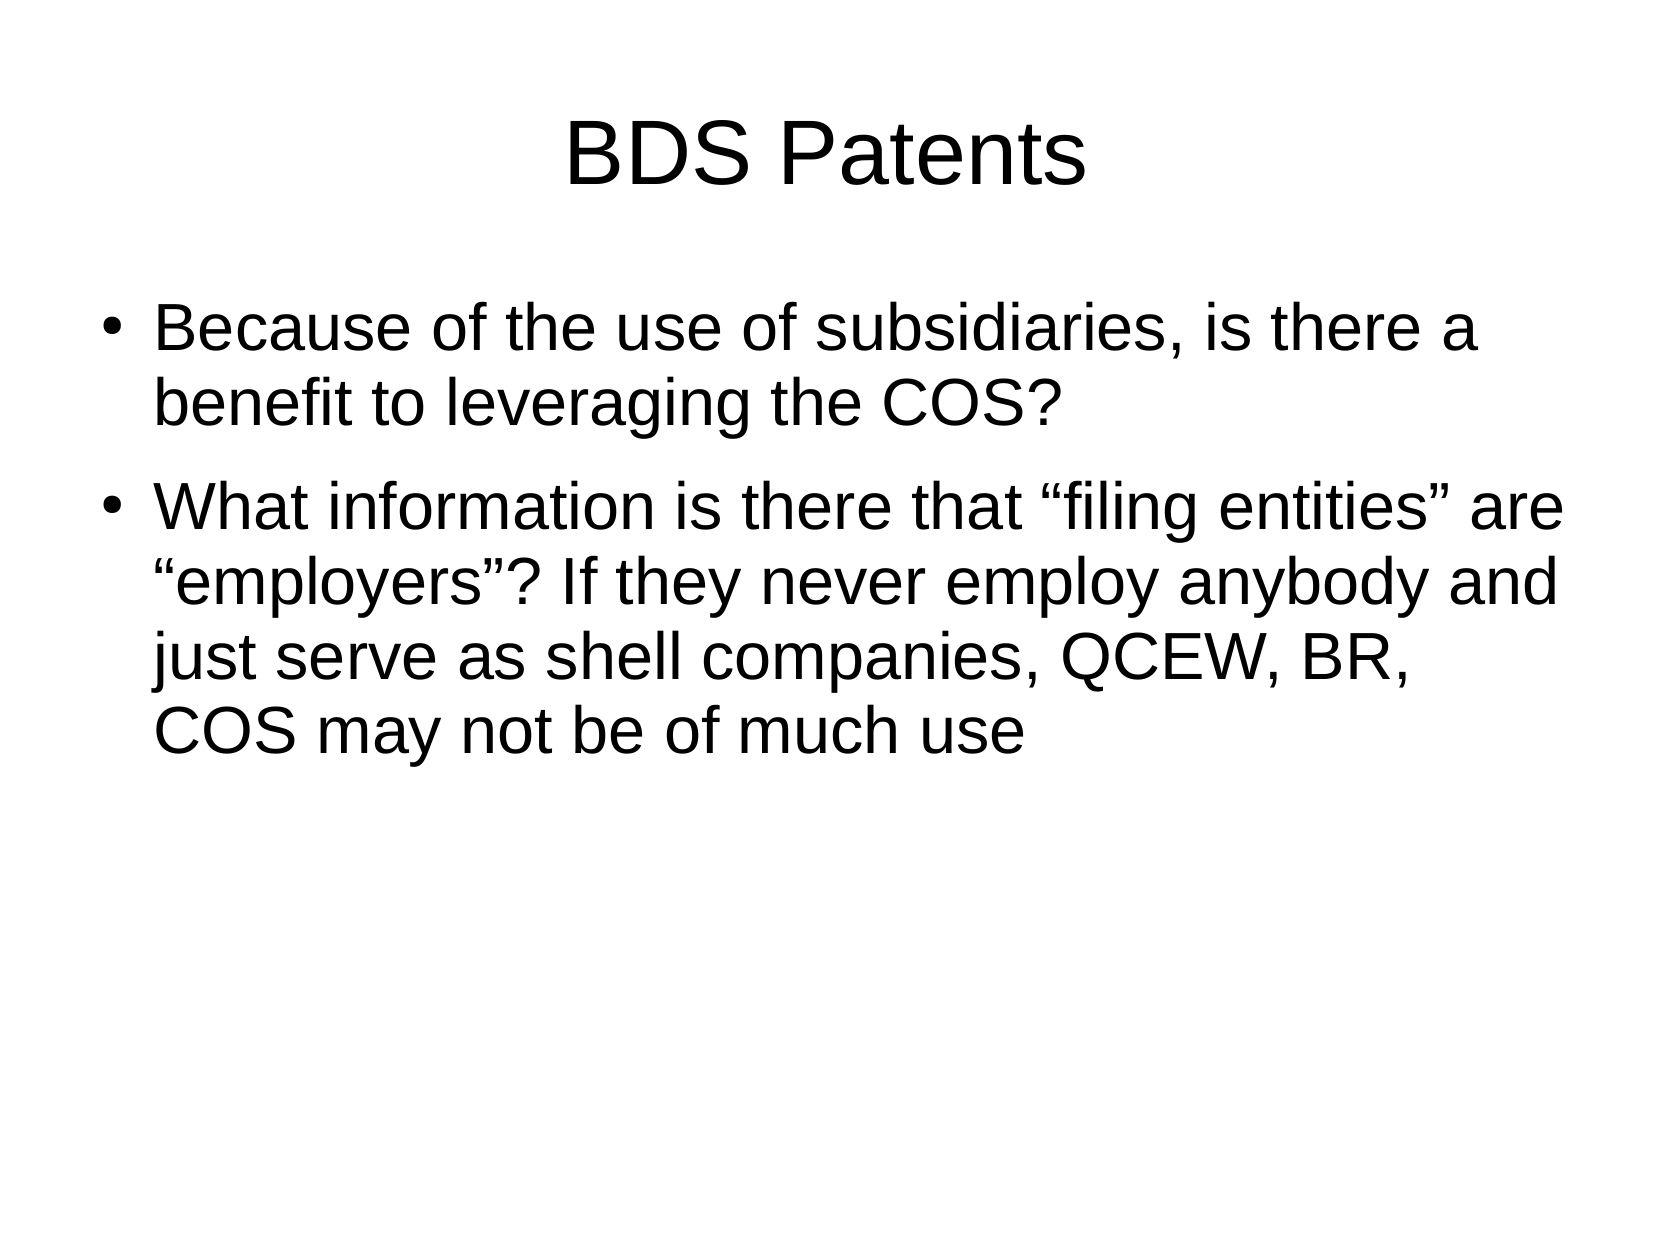

# BDS Patents
Because of the use of subsidiaries, is there a benefit to leveraging the COS?
What information is there that “filing entities” are “employers”? If they never employ anybody and just serve as shell companies, QCEW, BR, COS may not be of much use